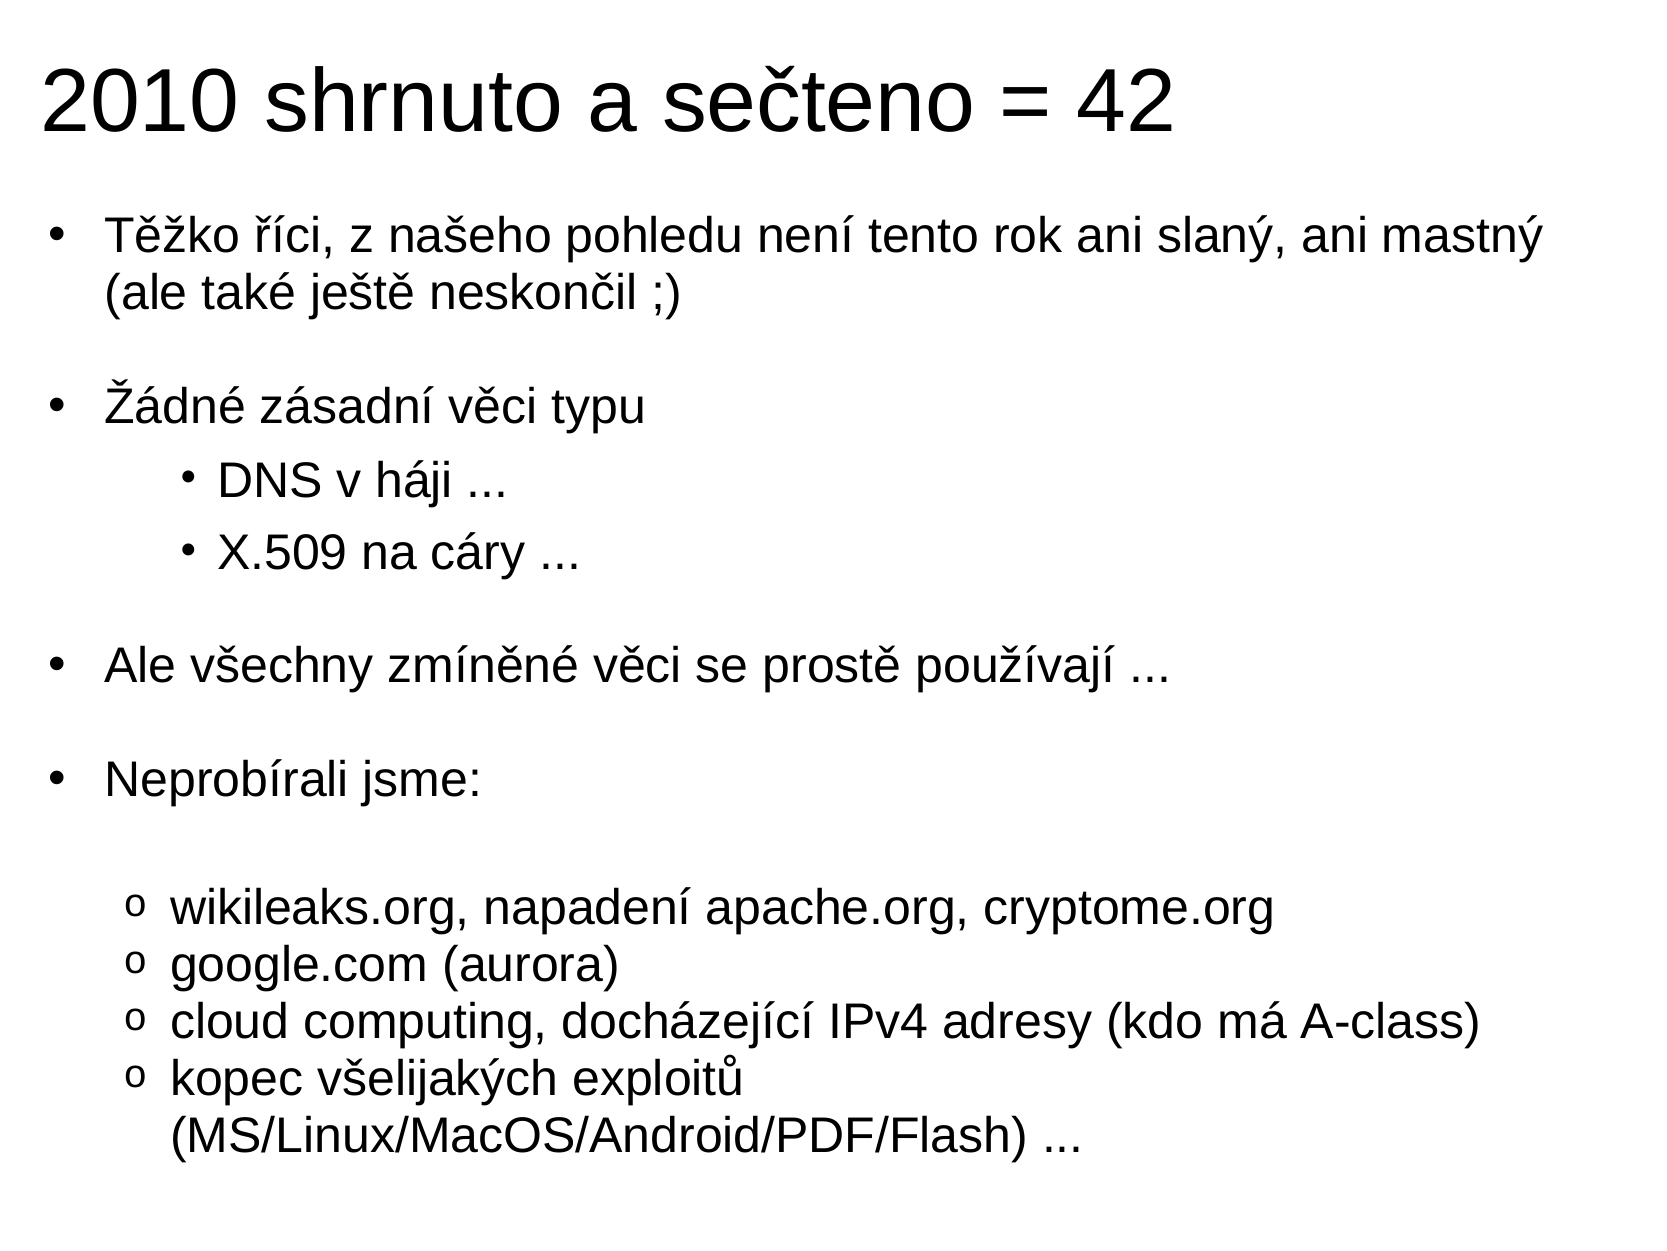

# 2010 shrnuto a sečteno = 42
Těžko říci, z našeho pohledu není tento rok ani slaný, ani mastný
(ale také ještě neskončil ;)
Žádné zásadní věci typu
DNS v háji ...
X.509 na cáry ...
Ale všechny zmíněné věci se prostě používají ...
Neprobírali jsme:
wikileaks.org, napadení apache.org, cryptome.org
google.com (aurora)
cloud computing, docházející IPv4 adresy (kdo má A-class)
kopec všelijakých exploitů (MS/Linux/MacOS/Android/PDF/Flash) ...